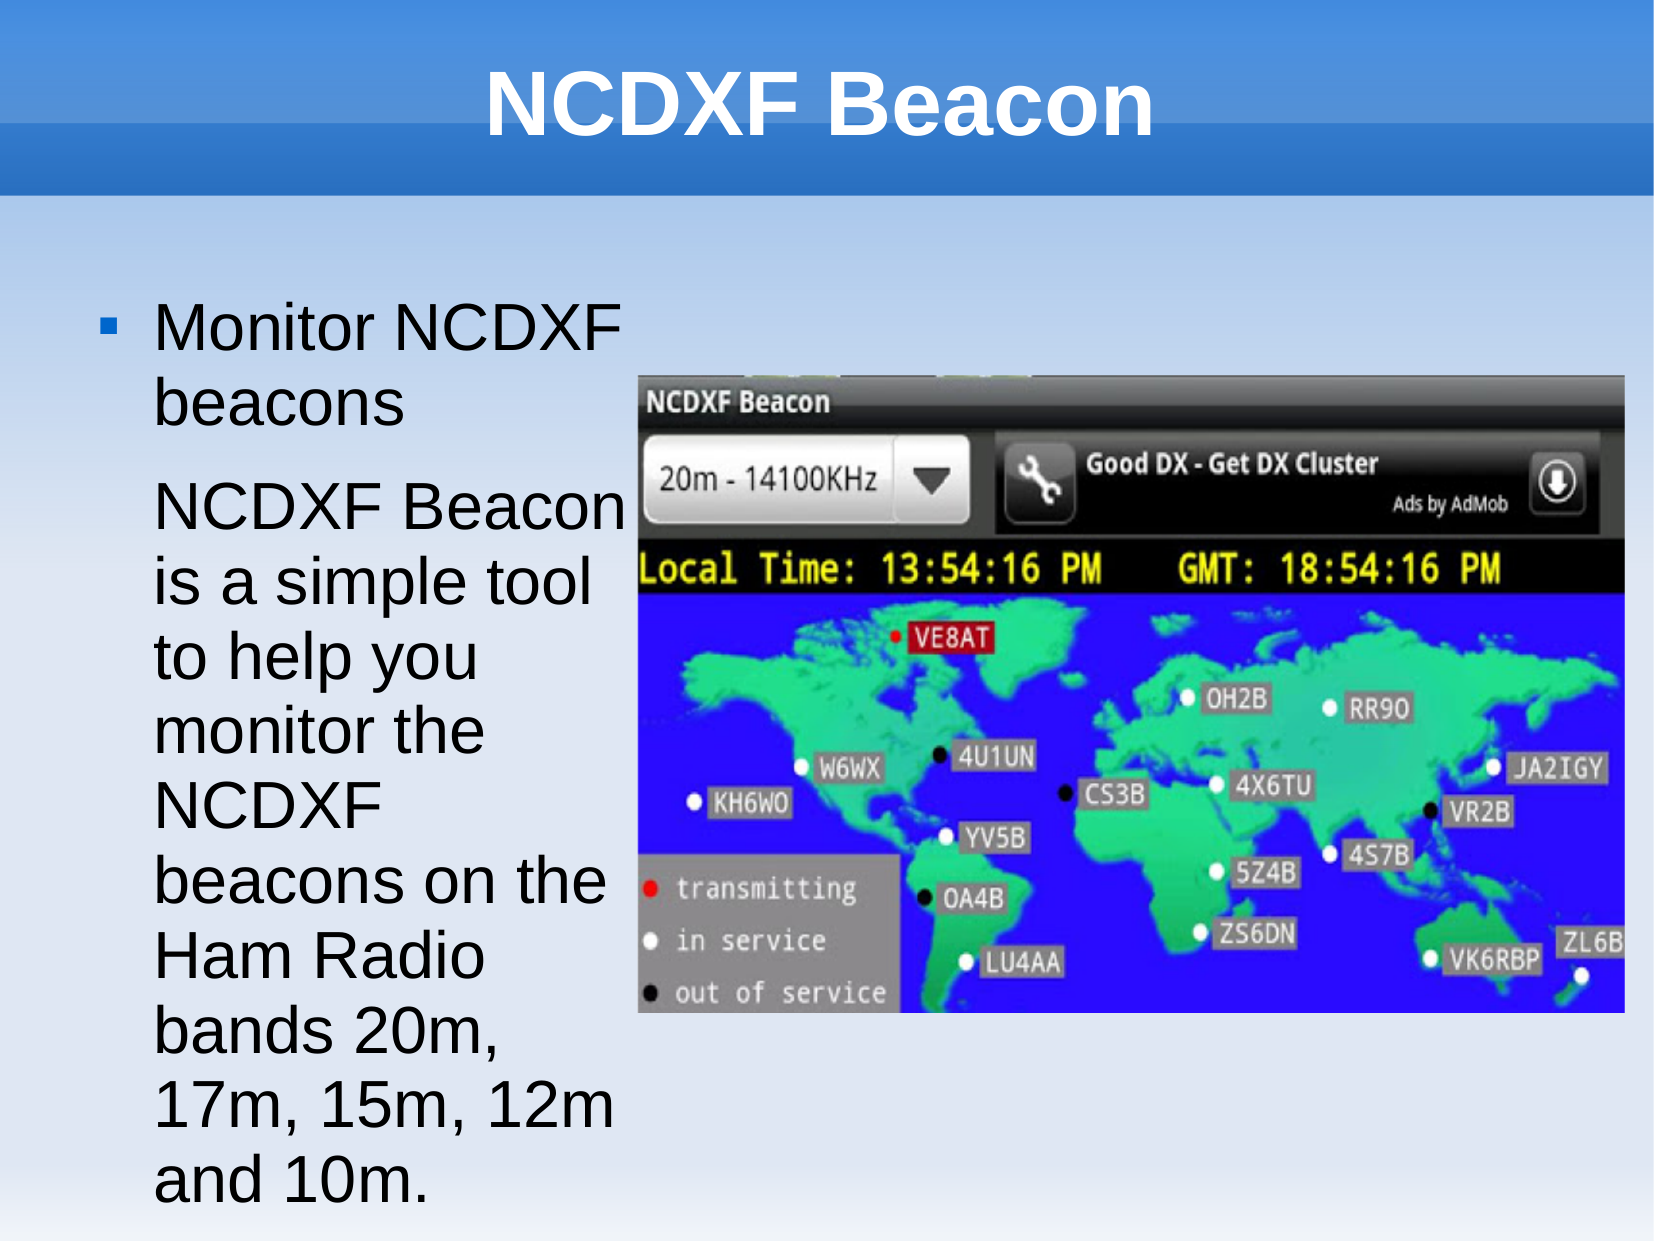

# NCDXF Beacon
Monitor NCDXF beacons
NCDXF Beacon is a simple tool to help you monitor the NCDXF beacons on the Ham Radio bands 20m, 17m, 15m, 12m and 10m.